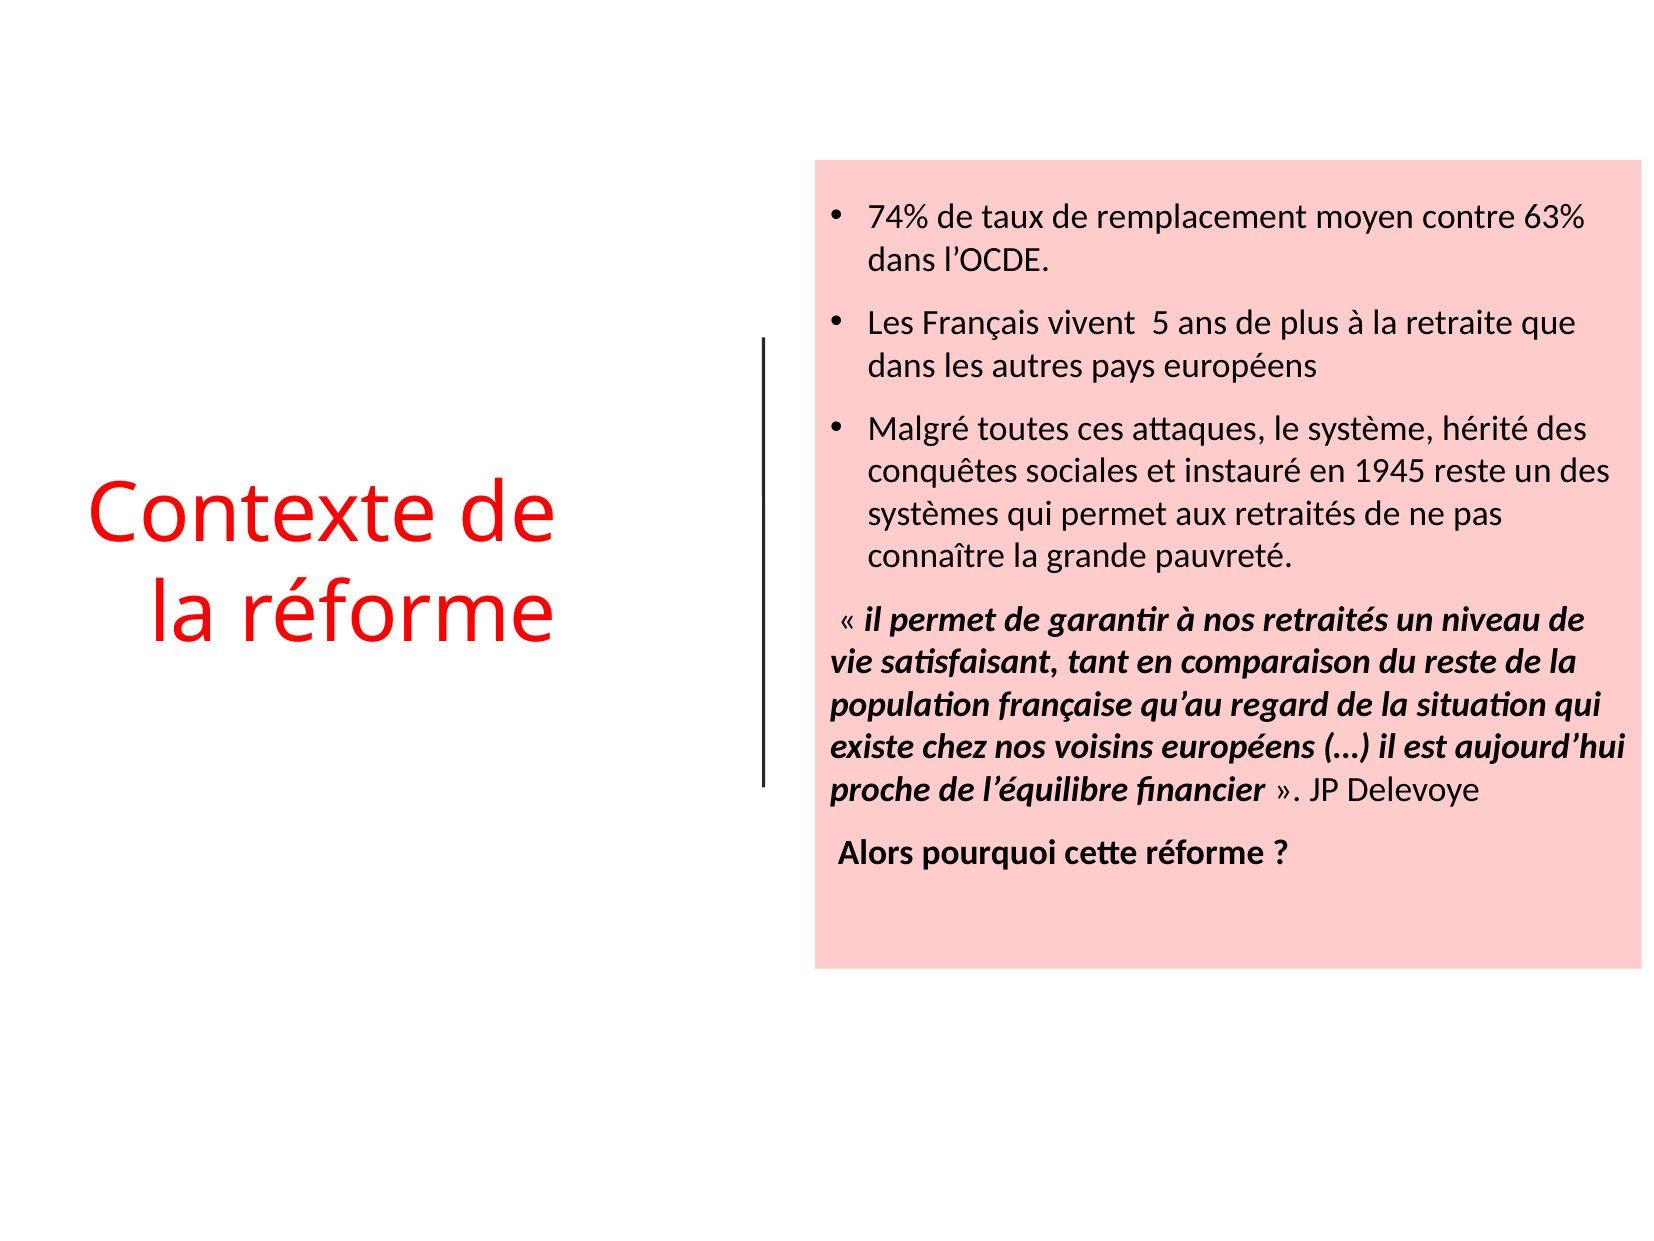

# Contexte de la réforme
74% de taux de remplacement moyen contre 63% dans l’OCDE.
Les Français vivent 5 ans de plus à la retraite que dans les autres pays européens
Malgré toutes ces attaques, le système, hérité des conquêtes sociales et instauré en 1945 reste un des systèmes qui permet aux retraités de ne pas connaître la grande pauvreté.
 « il permet de garantir à nos retraités un niveau de vie satisfaisant, tant en comparaison du reste de la population française qu’au regard de la situation qui existe chez nos voisins européens (…) il est aujourd’hui proche de l’équilibre financier ». JP Delevoye
 Alors pourquoi cette réforme ?